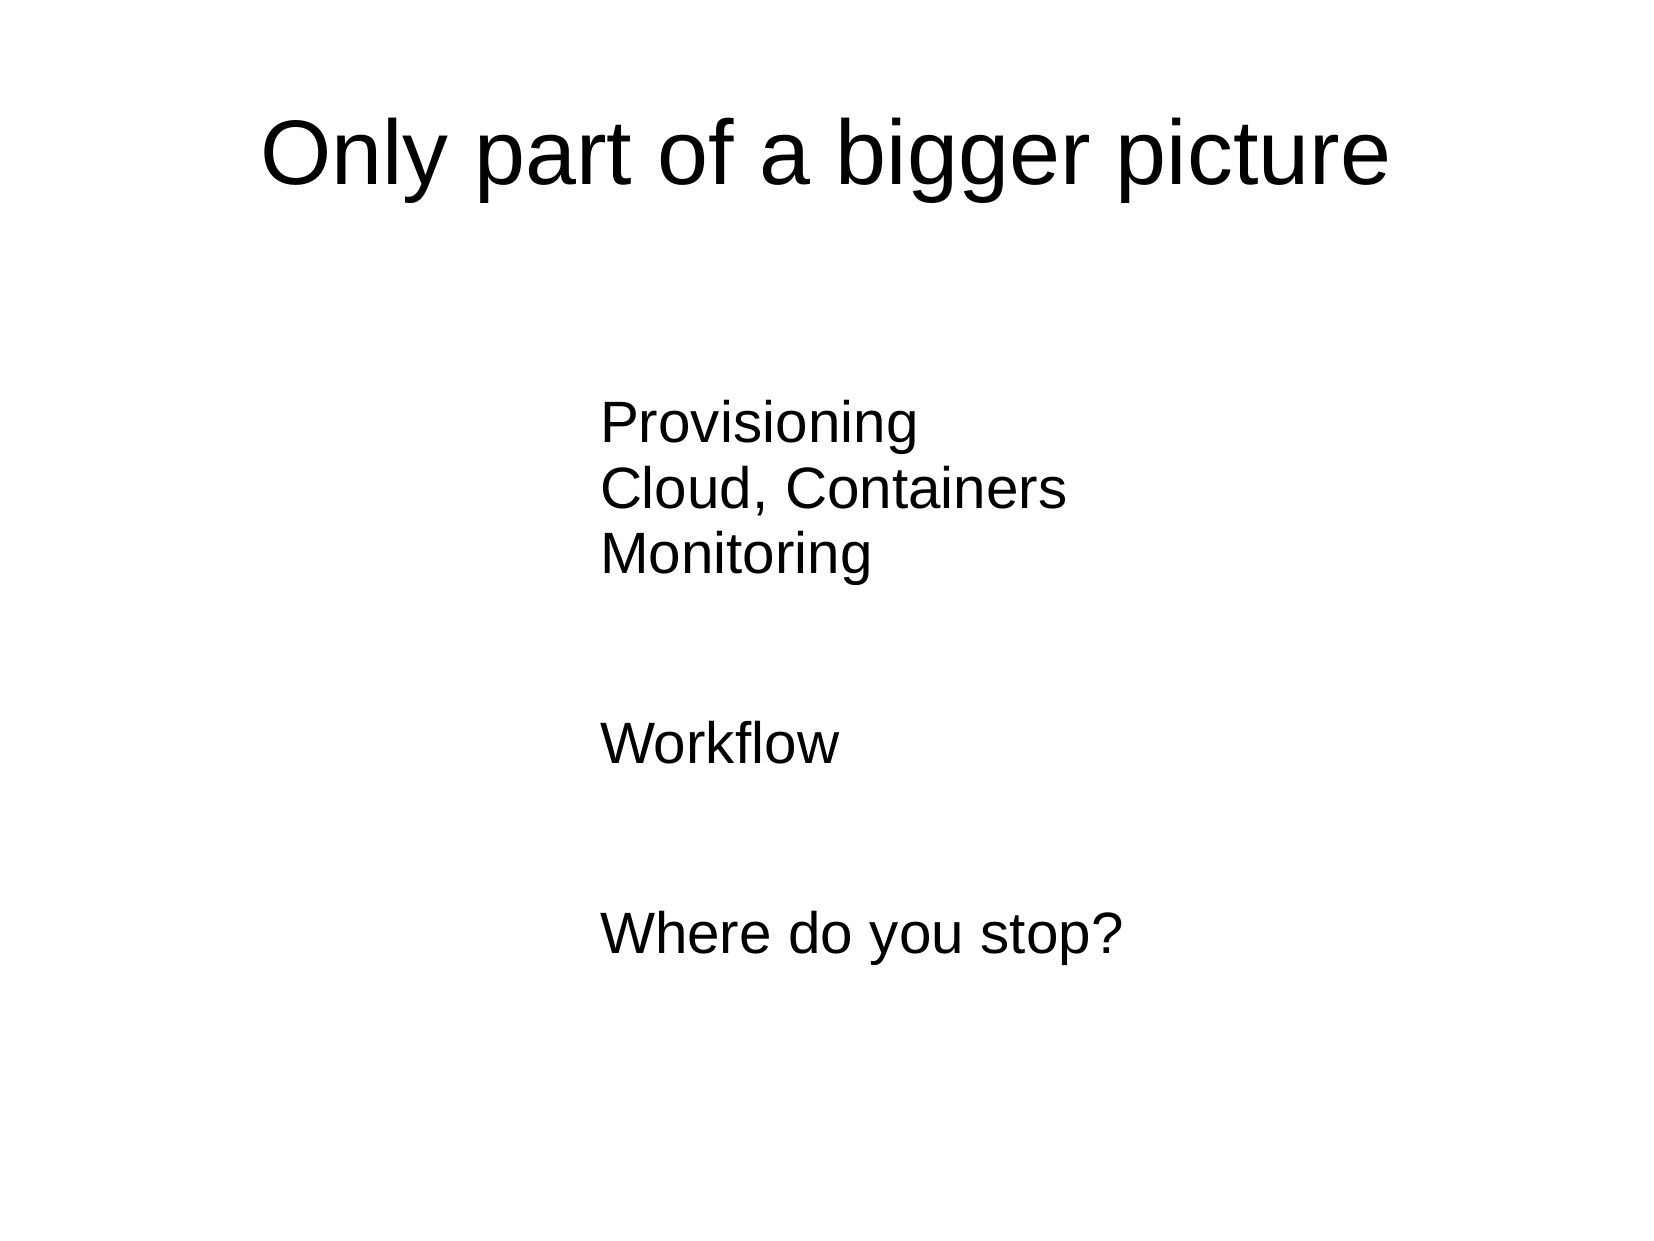

# Only part of a bigger picture
Provisioning
Cloud, Containers
Monitoring
Workflow
Where do you stop?